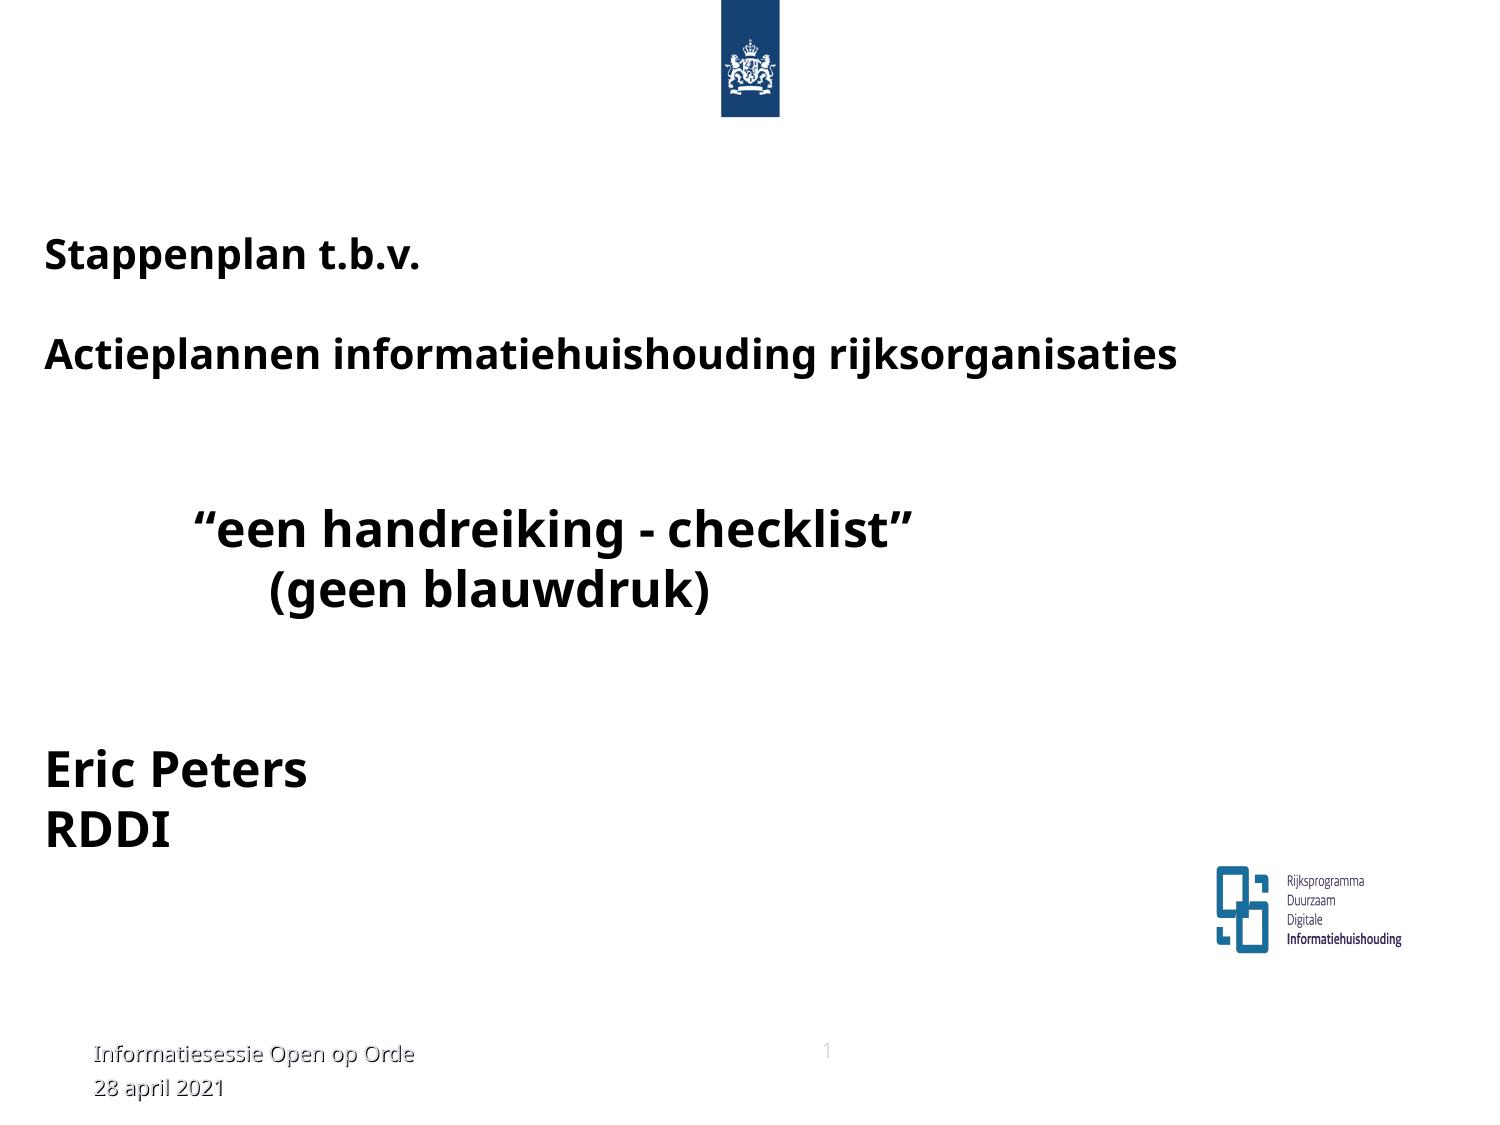

Stappenplan t.b.v.
Actieplannen informatiehuishouding rijksorganisaties
		“een handreiking - checklist”
			(geen blauwdruk)
Eric Peters
RDDI
Informatiesessie Open op Orde
28 april 2021